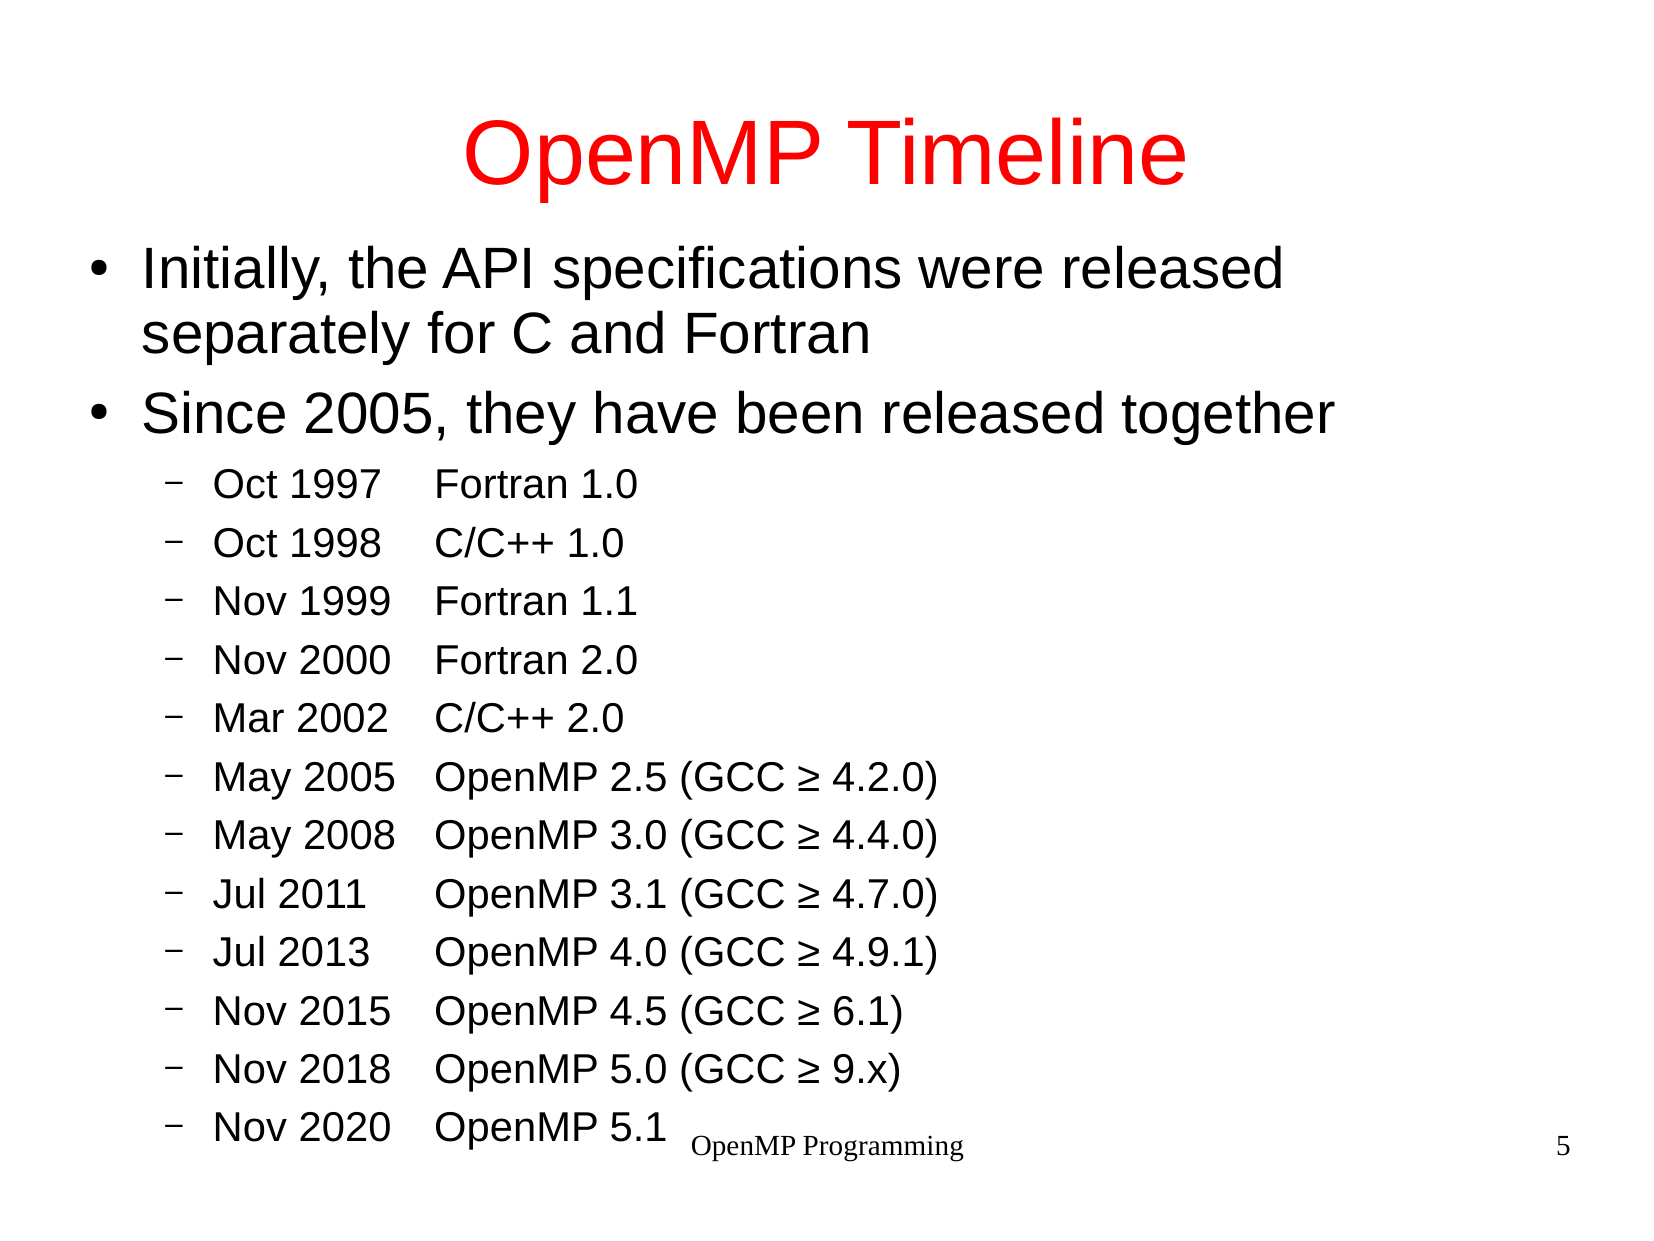

# OpenMP Timeline
Initially, the API specifications were released separately for C and Fortran
Since 2005, they have been released together
Oct 1997 	Fortran 1.0
Oct 1998 	C/C++ 1.0
Nov 1999 	Fortran 1.1
Nov 2000 	Fortran 2.0
Mar 2002 	C/C++ 2.0
May 2005 	OpenMP 2.5 (GCC ≥ 4.2.0)
May 2008 	OpenMP 3.0 (GCC ≥ 4.4.0)
Jul 2011 	OpenMP 3.1 (GCC ≥ 4.7.0)
Jul 2013 	OpenMP 4.0 (GCC ≥ 4.9.1)
Nov 2015	OpenMP 4.5 (GCC ≥ 6.1)
Nov 2018	OpenMP 5.0 (GCC ≥ 9.x)
Nov 2020	OpenMP 5.1
OpenMP Programming
5